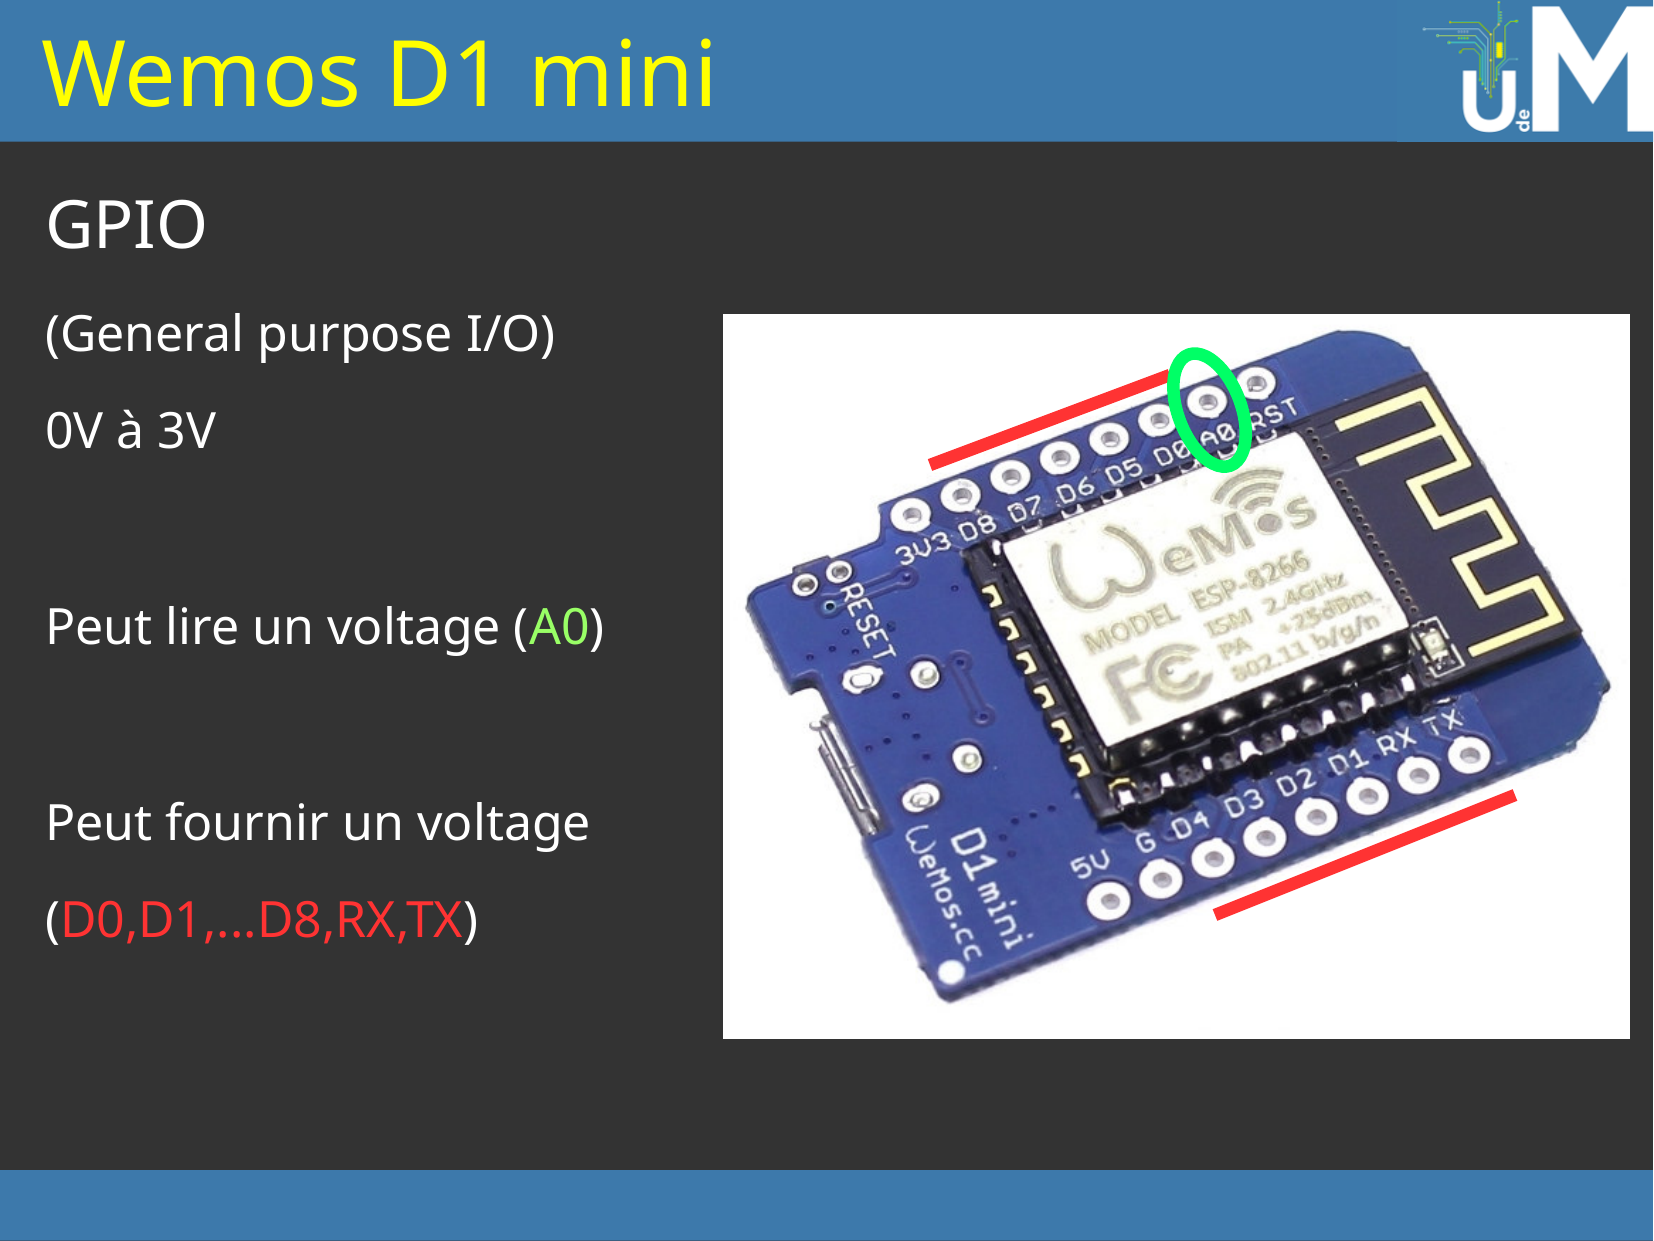

# Wemos D1 mini
GPIO
(General purpose I/O)
0V à 3V
Peut lire un voltage (A0)
Peut fournir un voltage
(D0,D1,...D8,RX,TX)